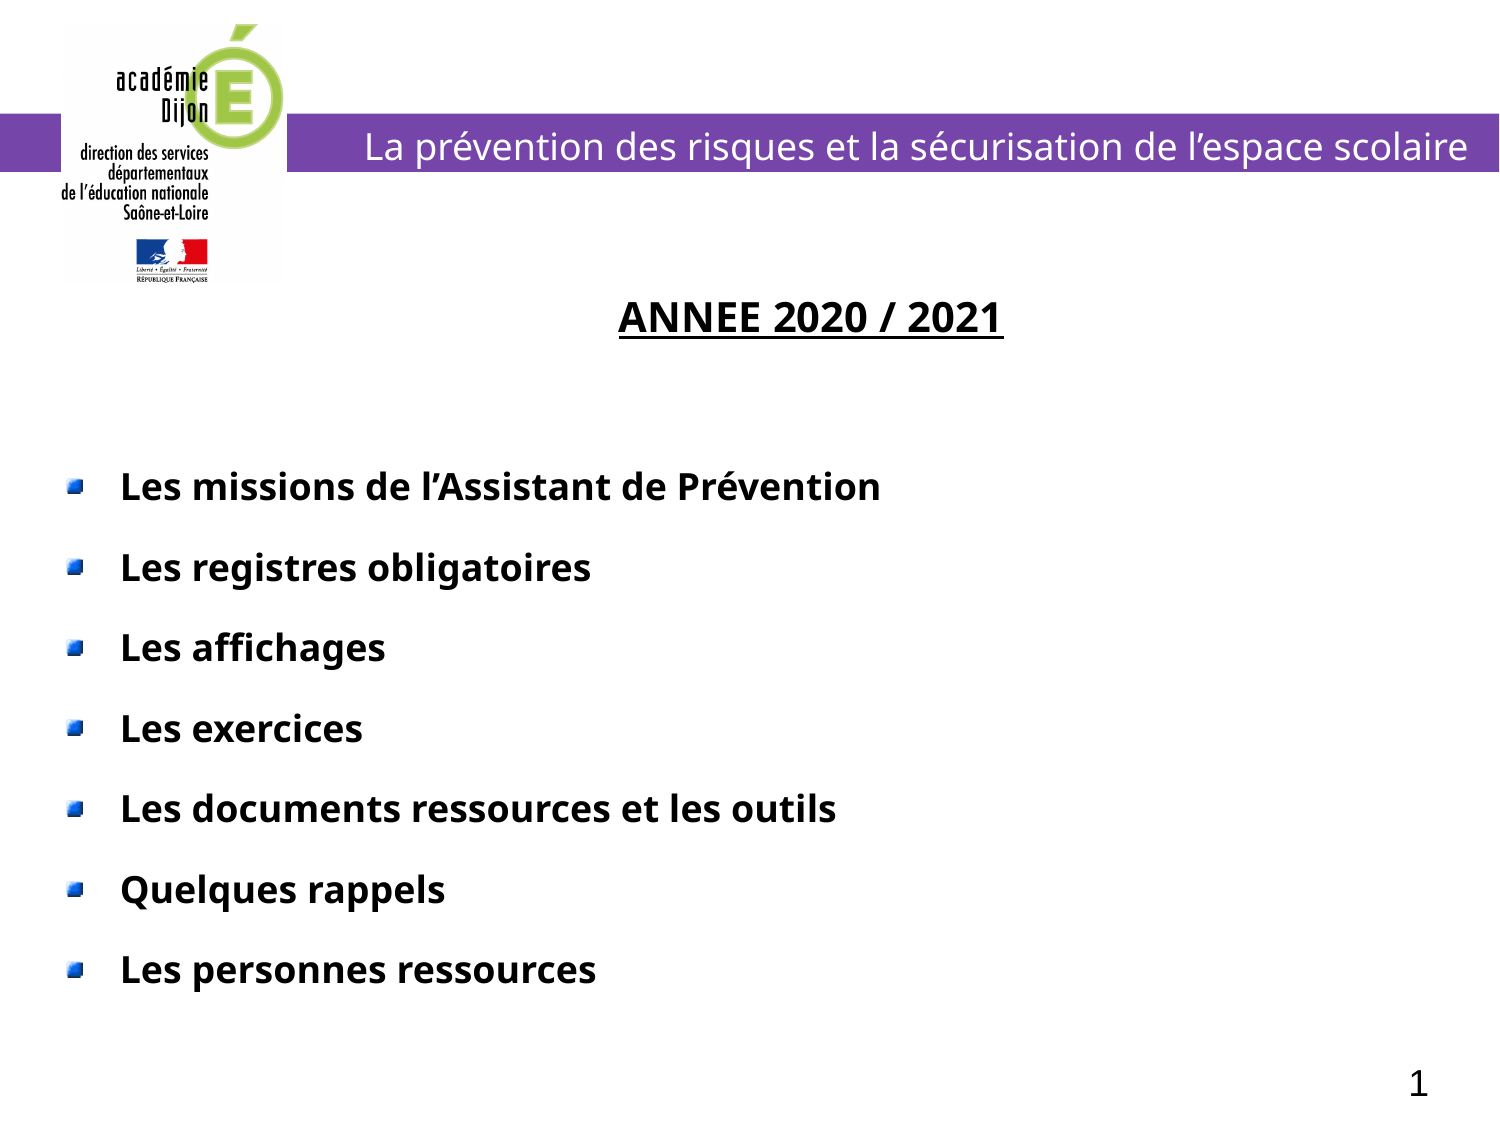

La prévention des risques et la sécurisation de l’espace scolaire
# ANNEE 2020 / 2021
Les missions de l’Assistant de Prévention
Les registres obligatoires
Les affichages
Les exercices
Les documents ressources et les outils
Quelques rappels
Les personnes ressources
1